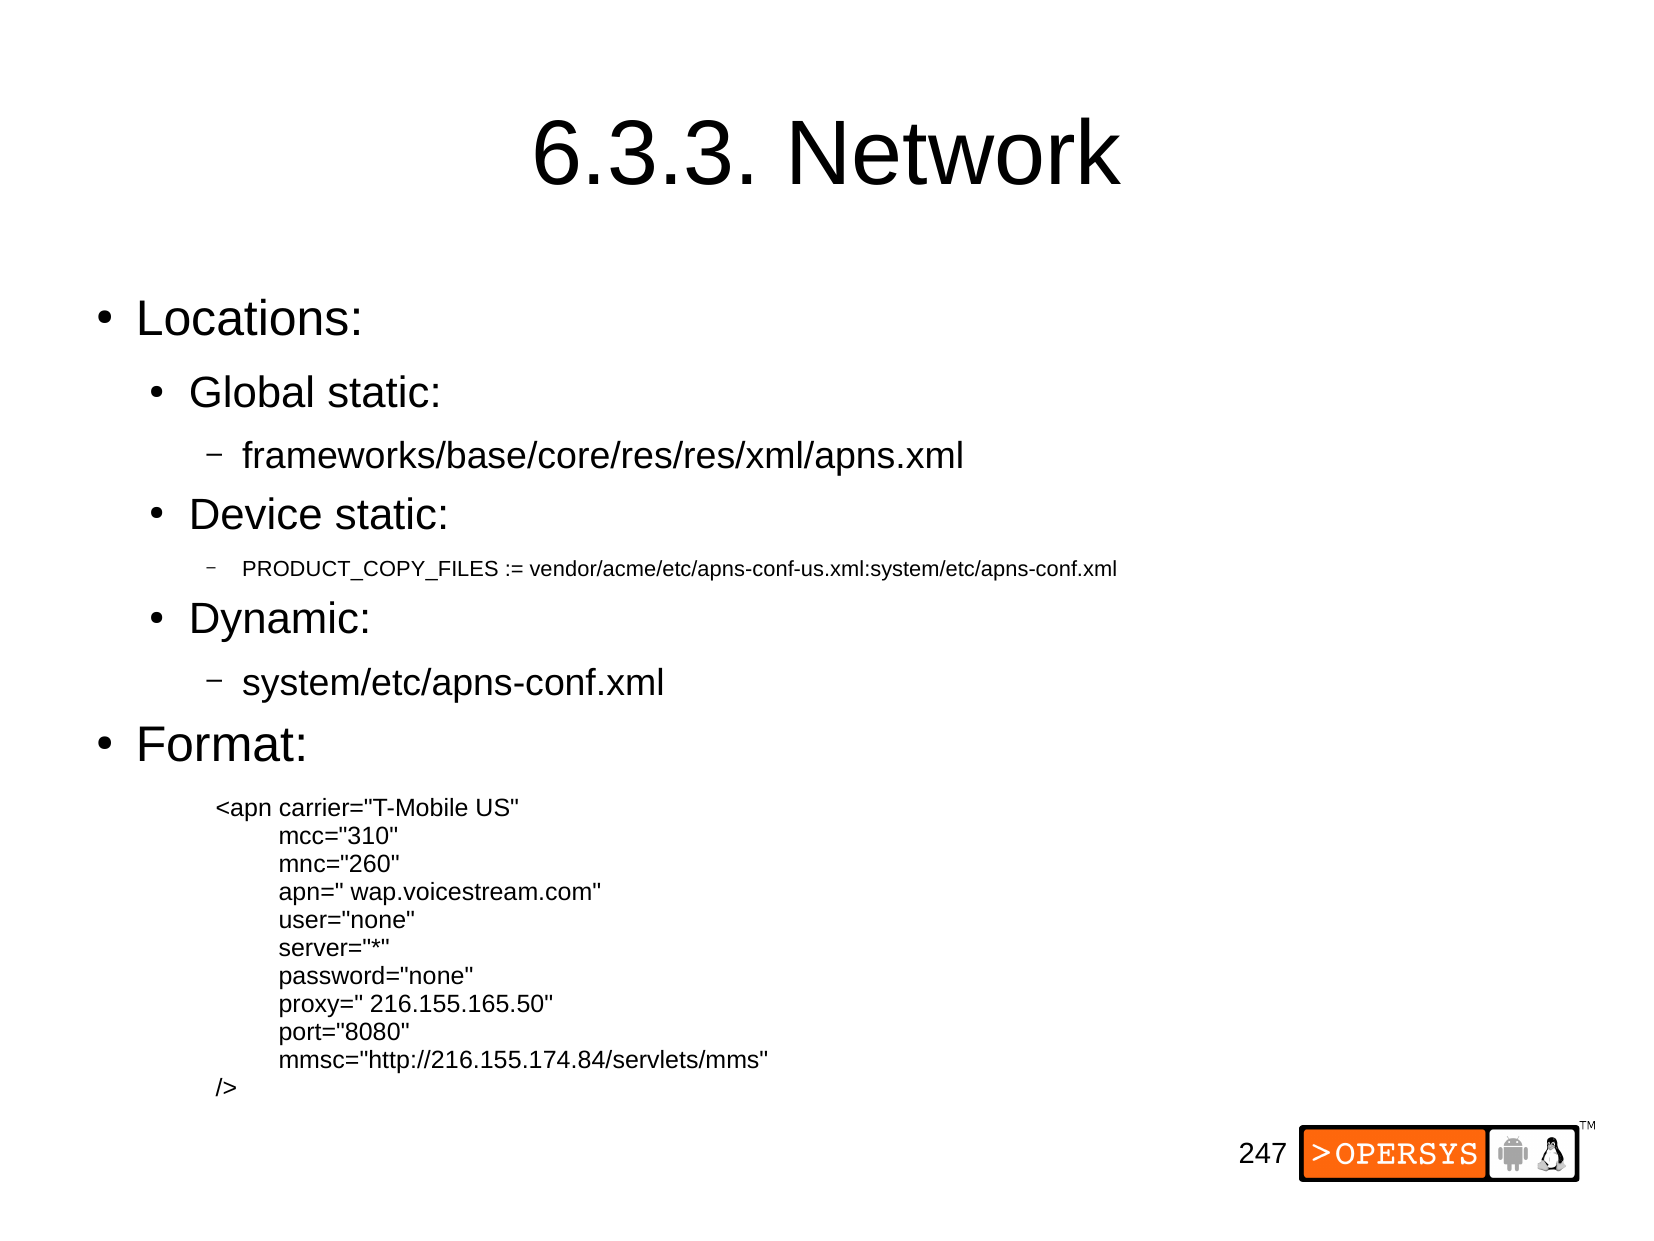

# 6.3.3. Network
Locations:
Global static:
frameworks/base/core/res/res/xml/apns.xml
Device static:
PRODUCT_COPY_FILES := vendor/acme/etc/apns-conf-us.xml:system/etc/apns-conf.xml
Dynamic:
system/etc/apns-conf.xml
Format:
<apn carrier="T-Mobile US"
 mcc="310"
 mnc="260"
 apn=" wap.voicestream.com"
 user="none"
 server="*"
 password="none"
 proxy=" 216.155.165.50"
 port="8080"
 mmsc="http://216.155.174.84/servlets/mms"
/>